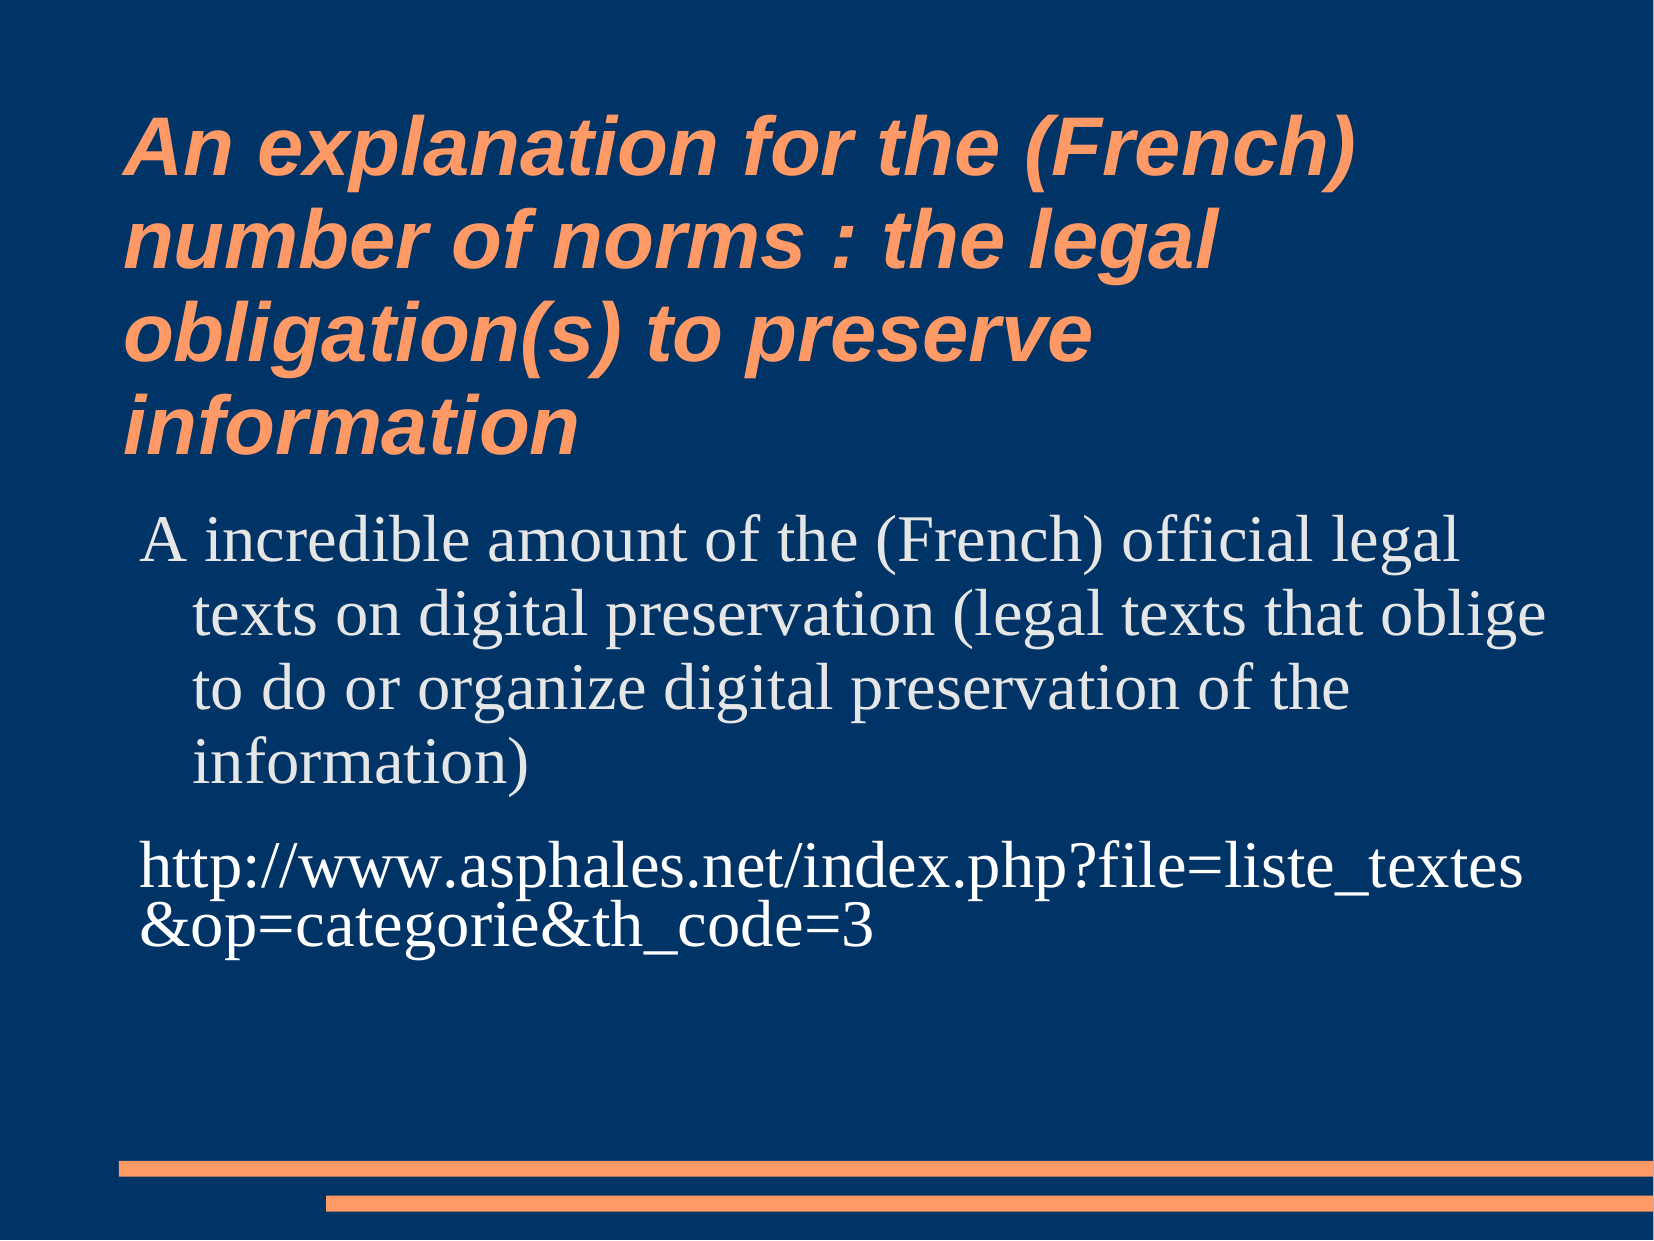

# An explanation for the (French) number of norms : the legal obligation(s) to preserve information
A incredible amount of the (French) official legal texts on digital preservation (legal texts that oblige to do or organize digital preservation of the information)
http://www.asphales.net/index.php?file=liste_textes&op=categorie&th_code=3